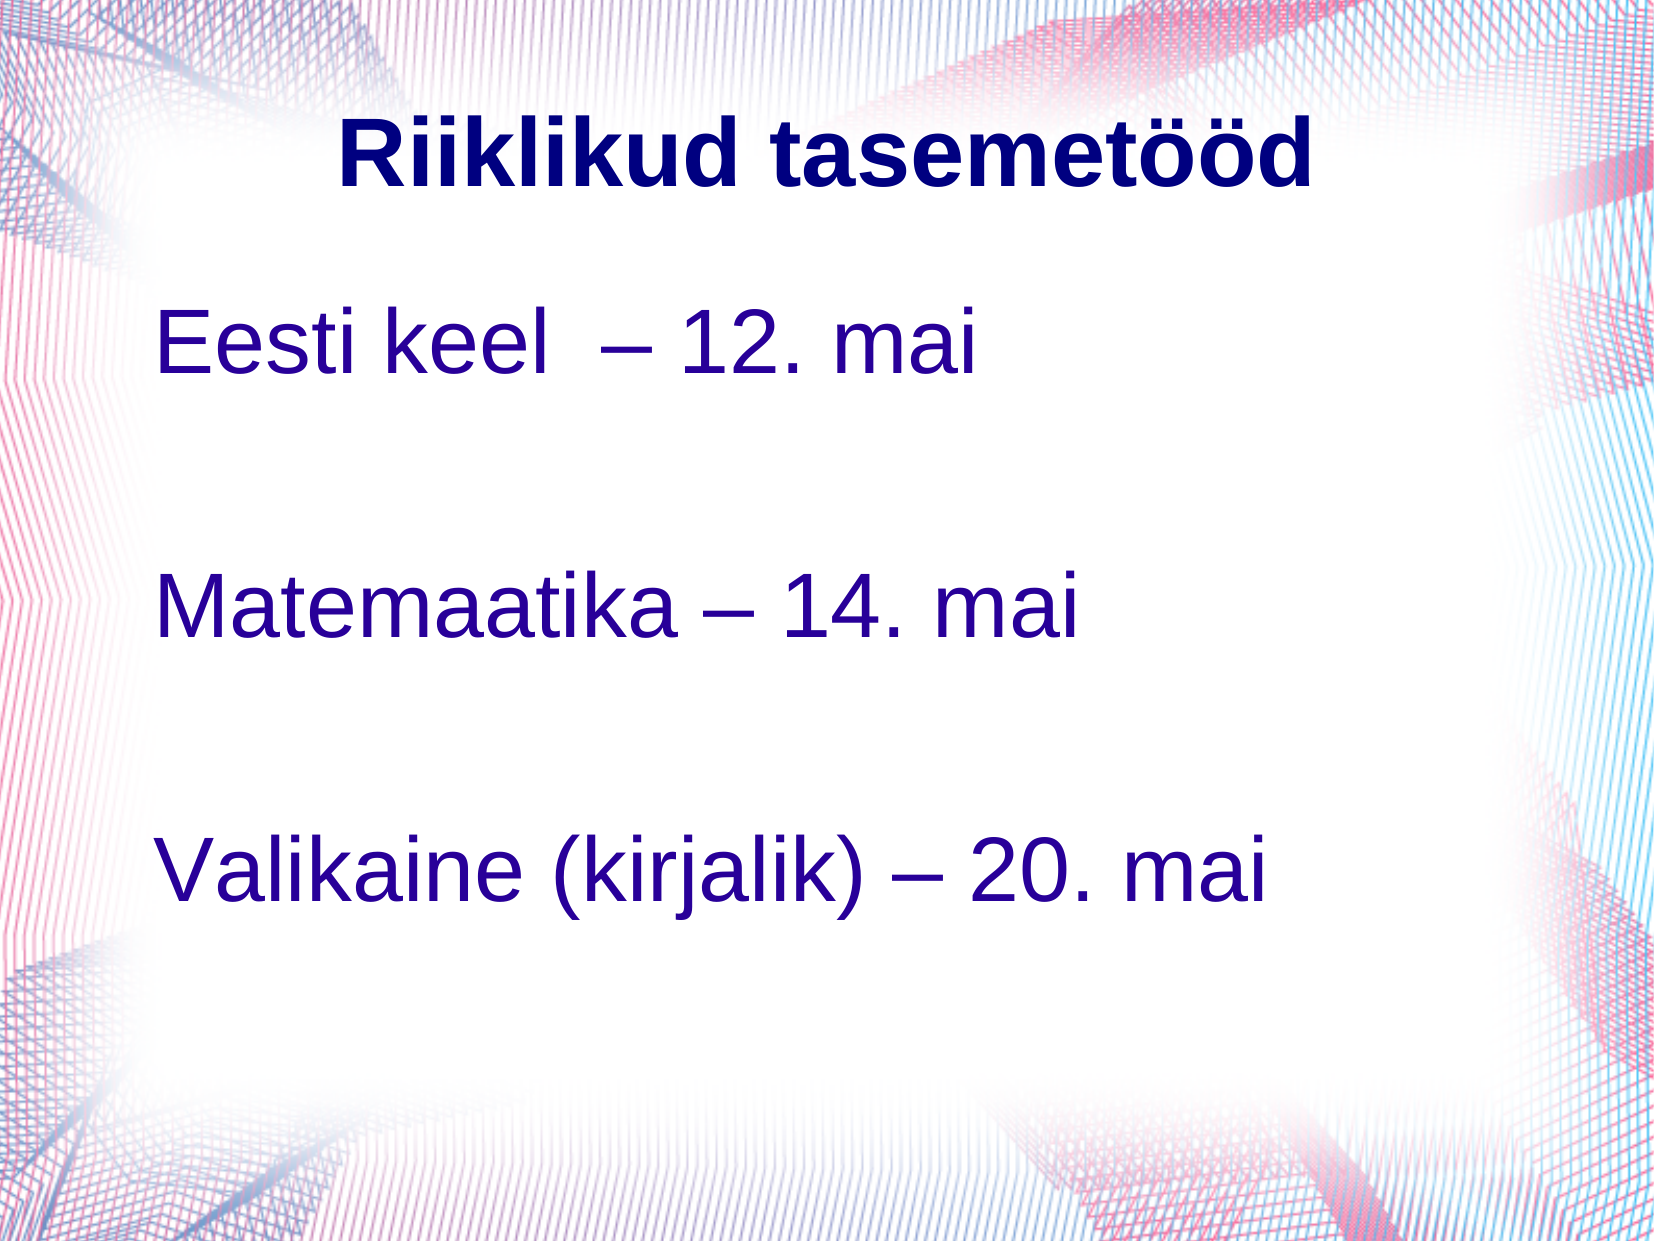

# Riiklikud tasemetööd
Eesti keel – 12. mai
Matemaatika – 14. mai
Valikaine (kirjalik) – 20. mai